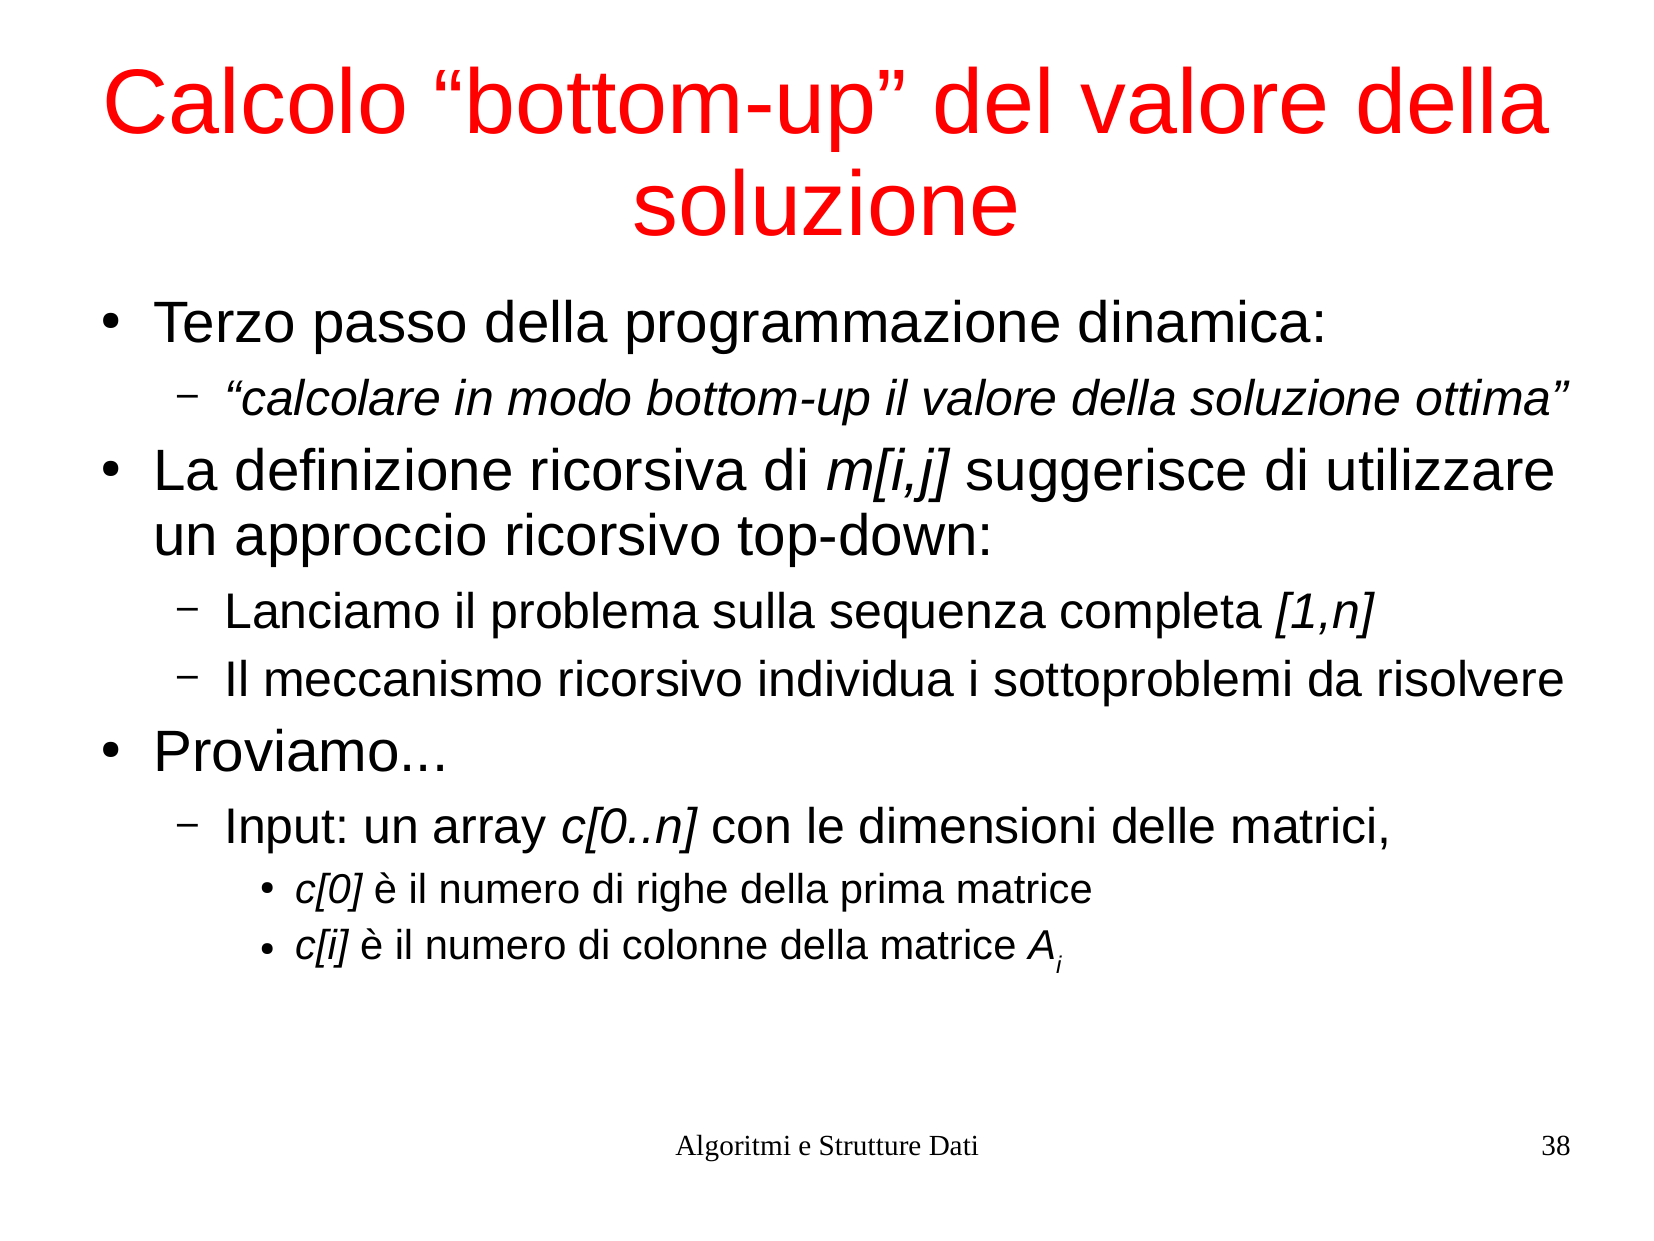

# Calcolo “bottom-up” del valore della soluzione
Terzo passo della programmazione dinamica:
“calcolare in modo bottom-up il valore della soluzione ottima”
La definizione ricorsiva di m[i,j] suggerisce di utilizzare un approccio ricorsivo top-down:
Lanciamo il problema sulla sequenza completa [1,n]
Il meccanismo ricorsivo individua i sottoproblemi da risolvere
Proviamo...
Input: un array c[0..n] con le dimensioni delle matrici,
c[0] è il numero di righe della prima matrice
c[i] è il numero di colonne della matrice Ai
Algoritmi e Strutture Dati
38